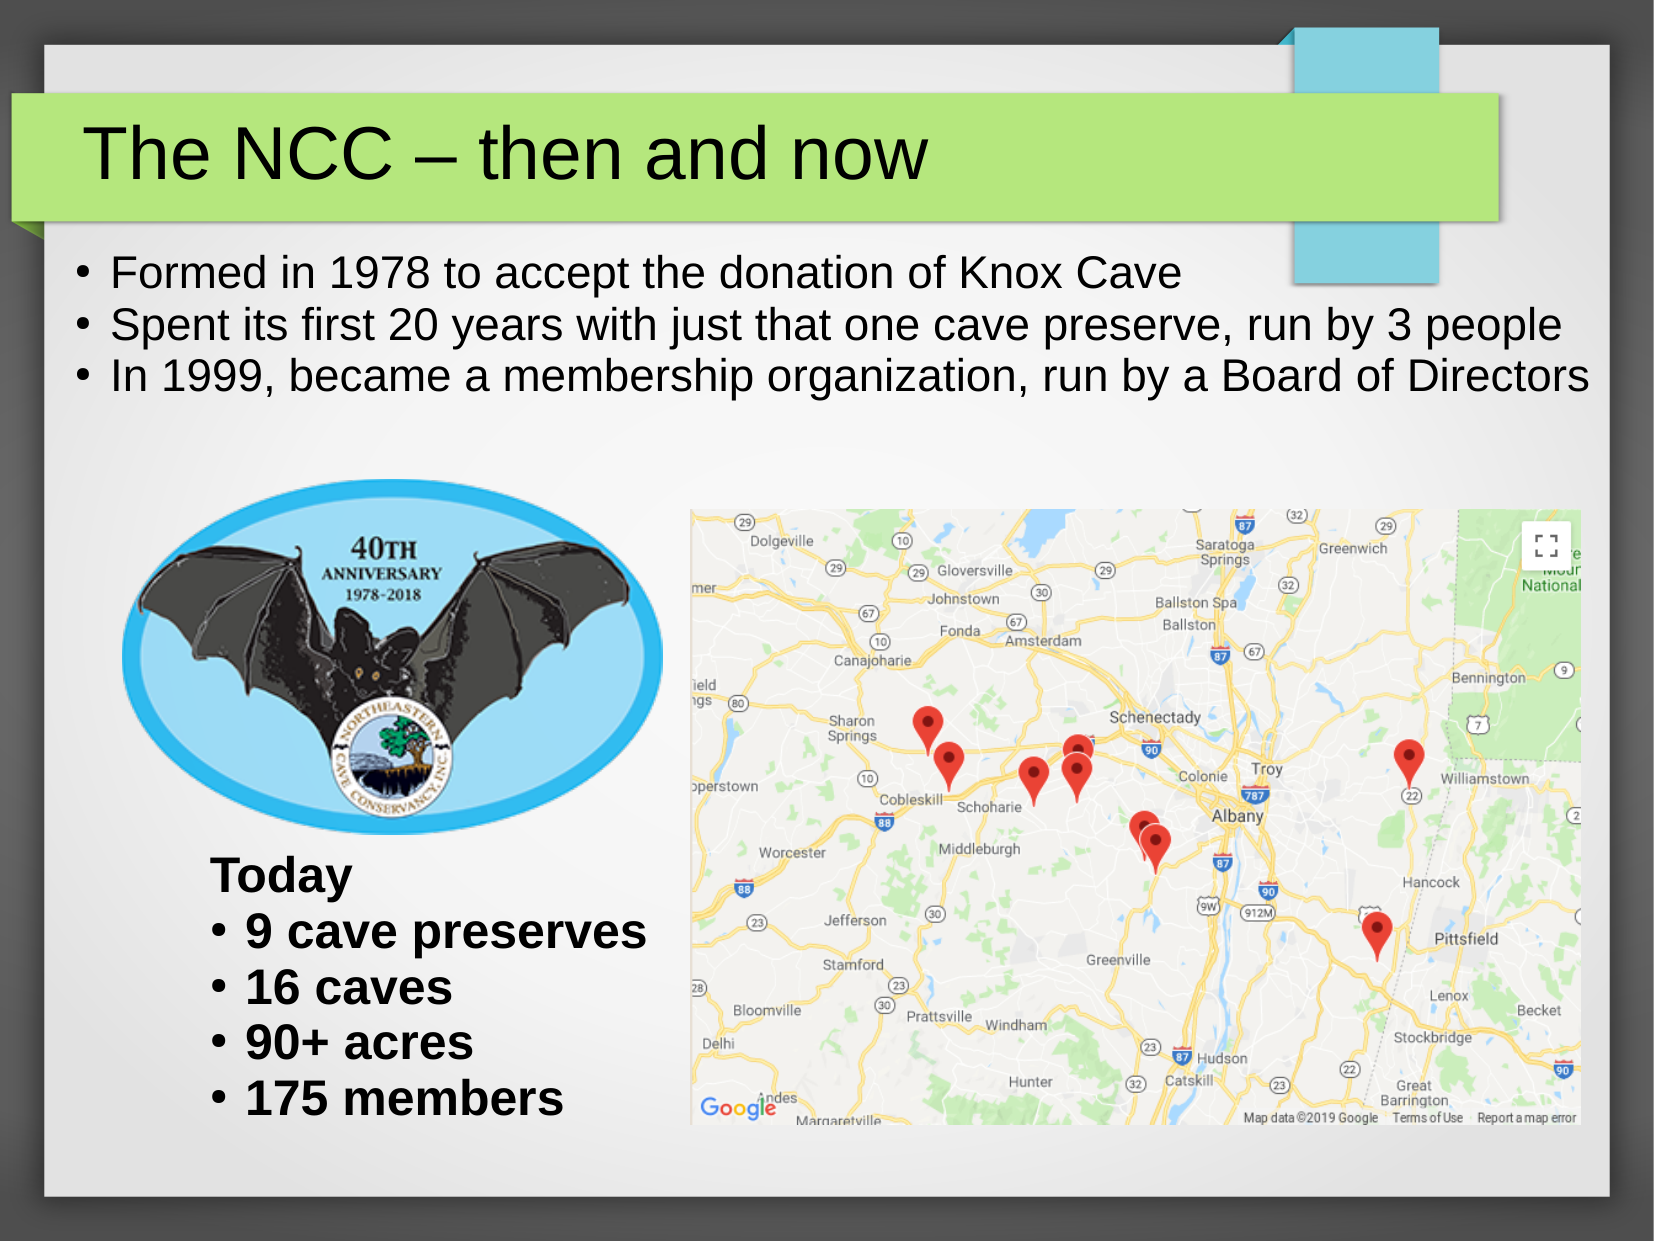

# The NCC – then and now
Formed in 1978 to accept the donation of Knox Cave
Spent its first 20 years with just that one cave preserve, run by 3 people
In 1999, became a membership organization, run by a Board of Directors
Today
9 cave preserves
16 caves
90+ acres
175 members